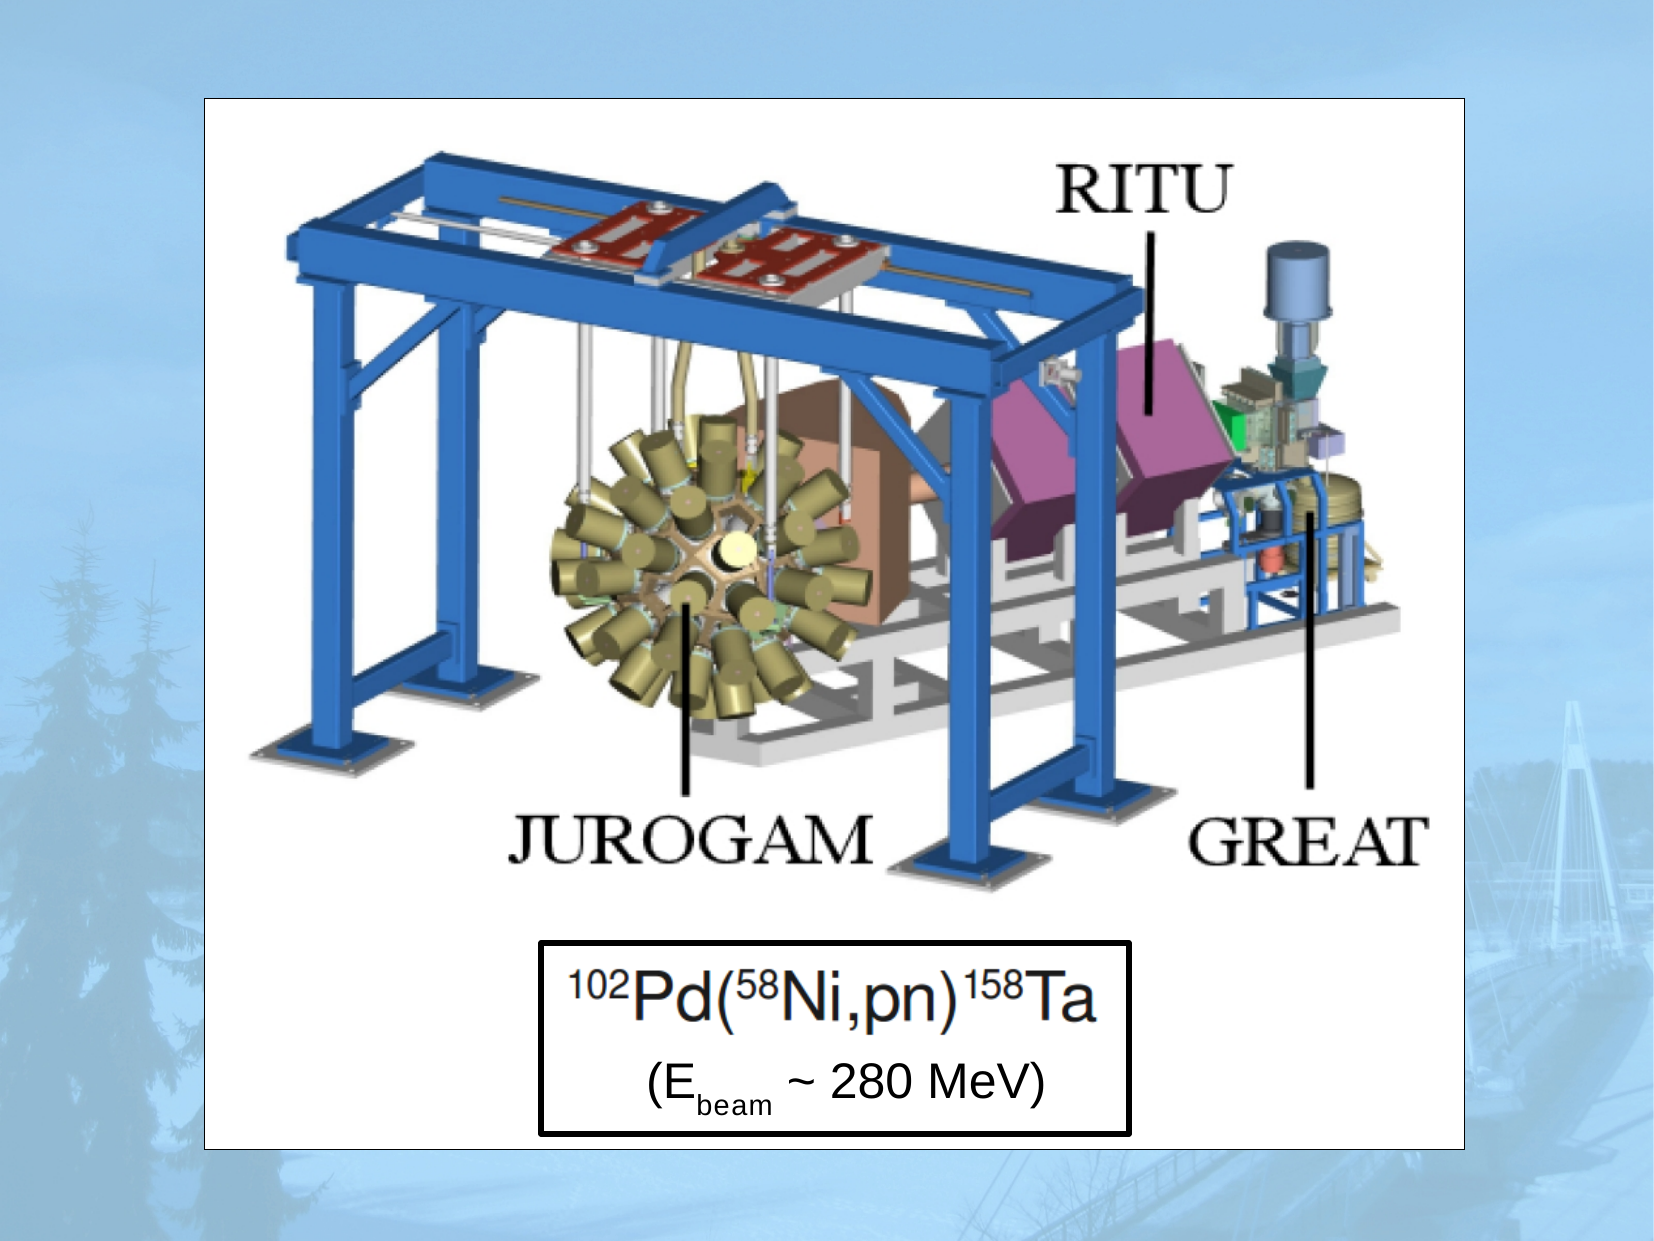

(Eb e a m ~ 280 MeV)